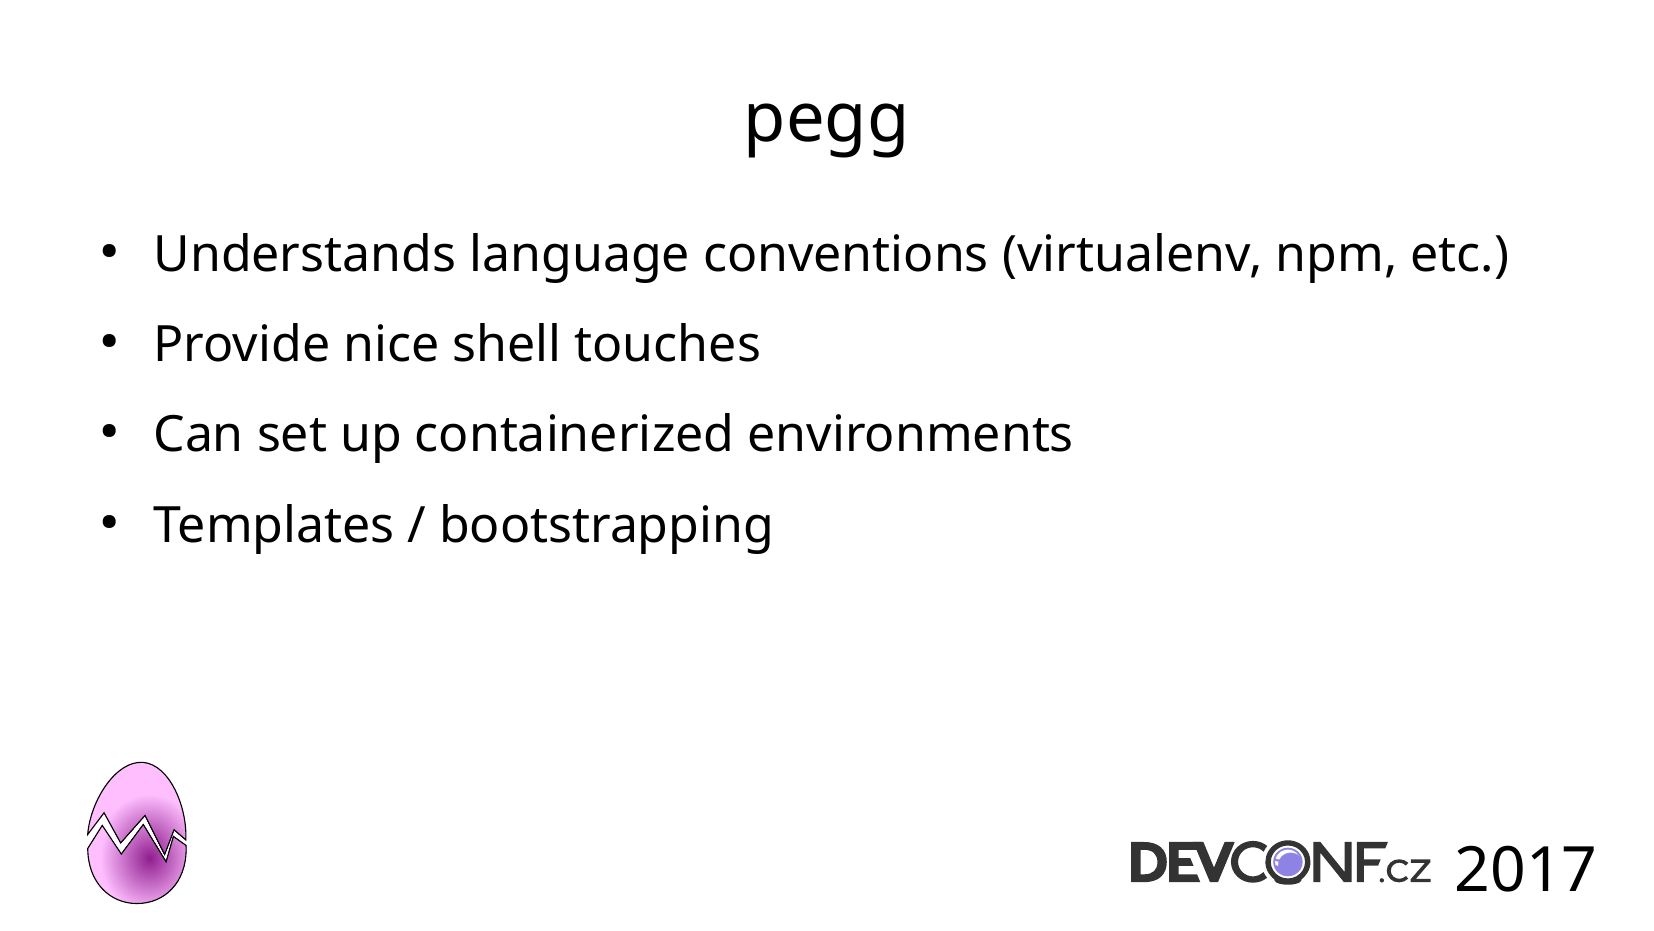

# pegg
Understands language conventions (virtualenv, npm, etc.)
Provide nice shell touches
Can set up containerized environments
Templates / bootstrapping